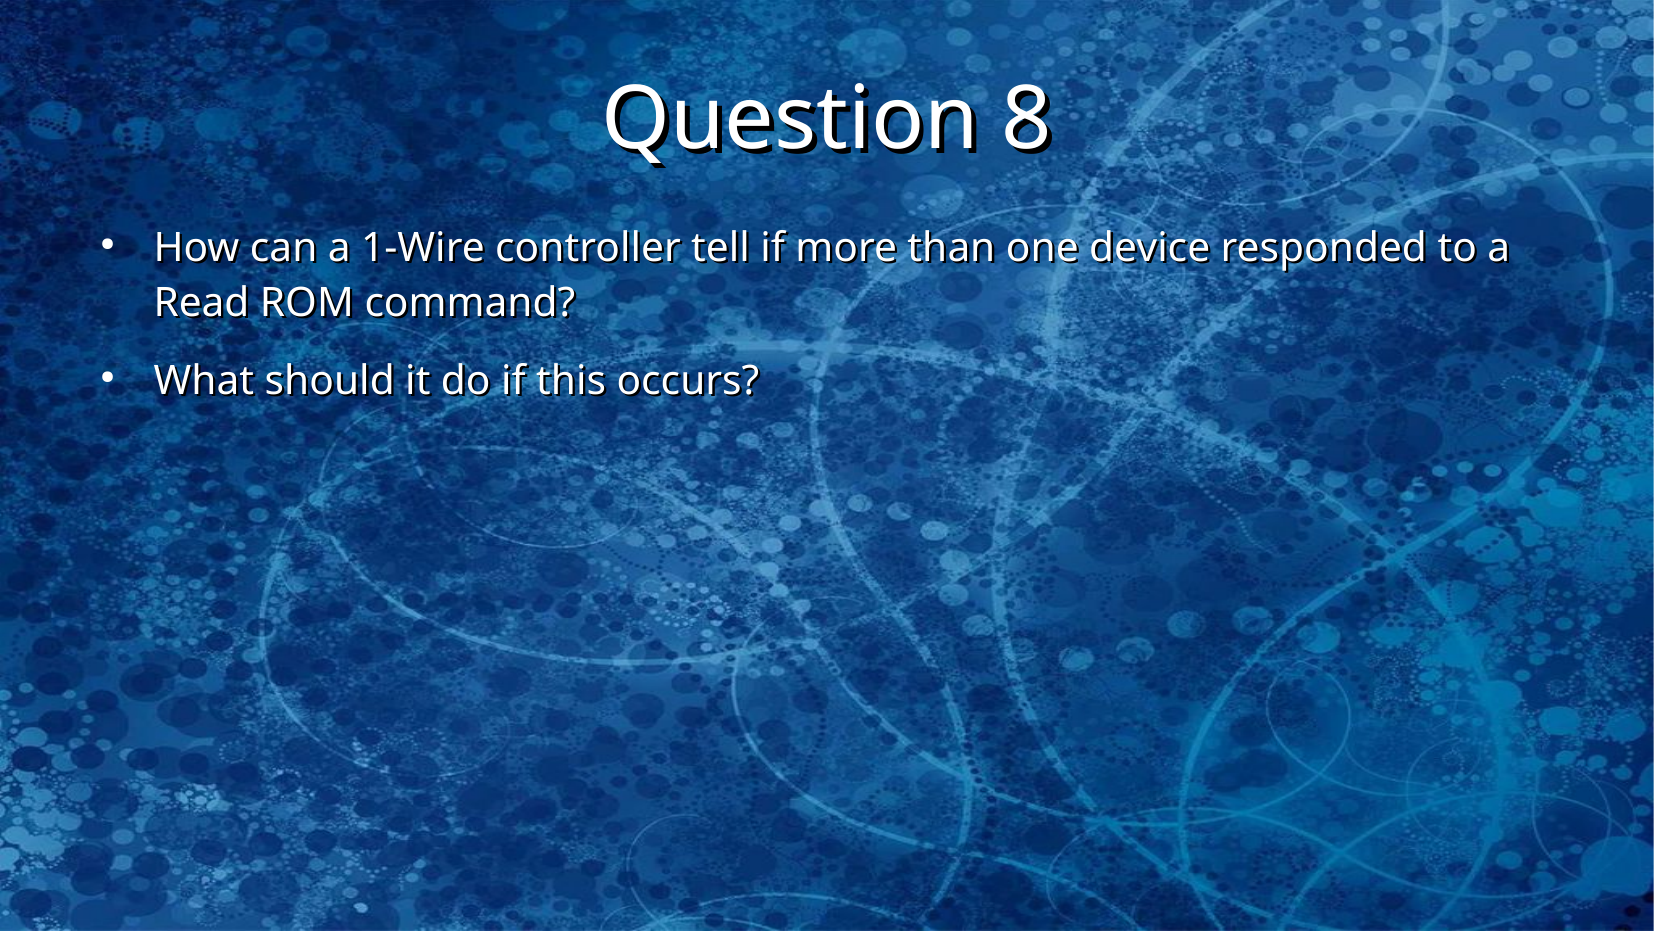

# Question 8
How can a 1-Wire controller tell if more than one device responded to a Read ROM command?
What should it do if this occurs?